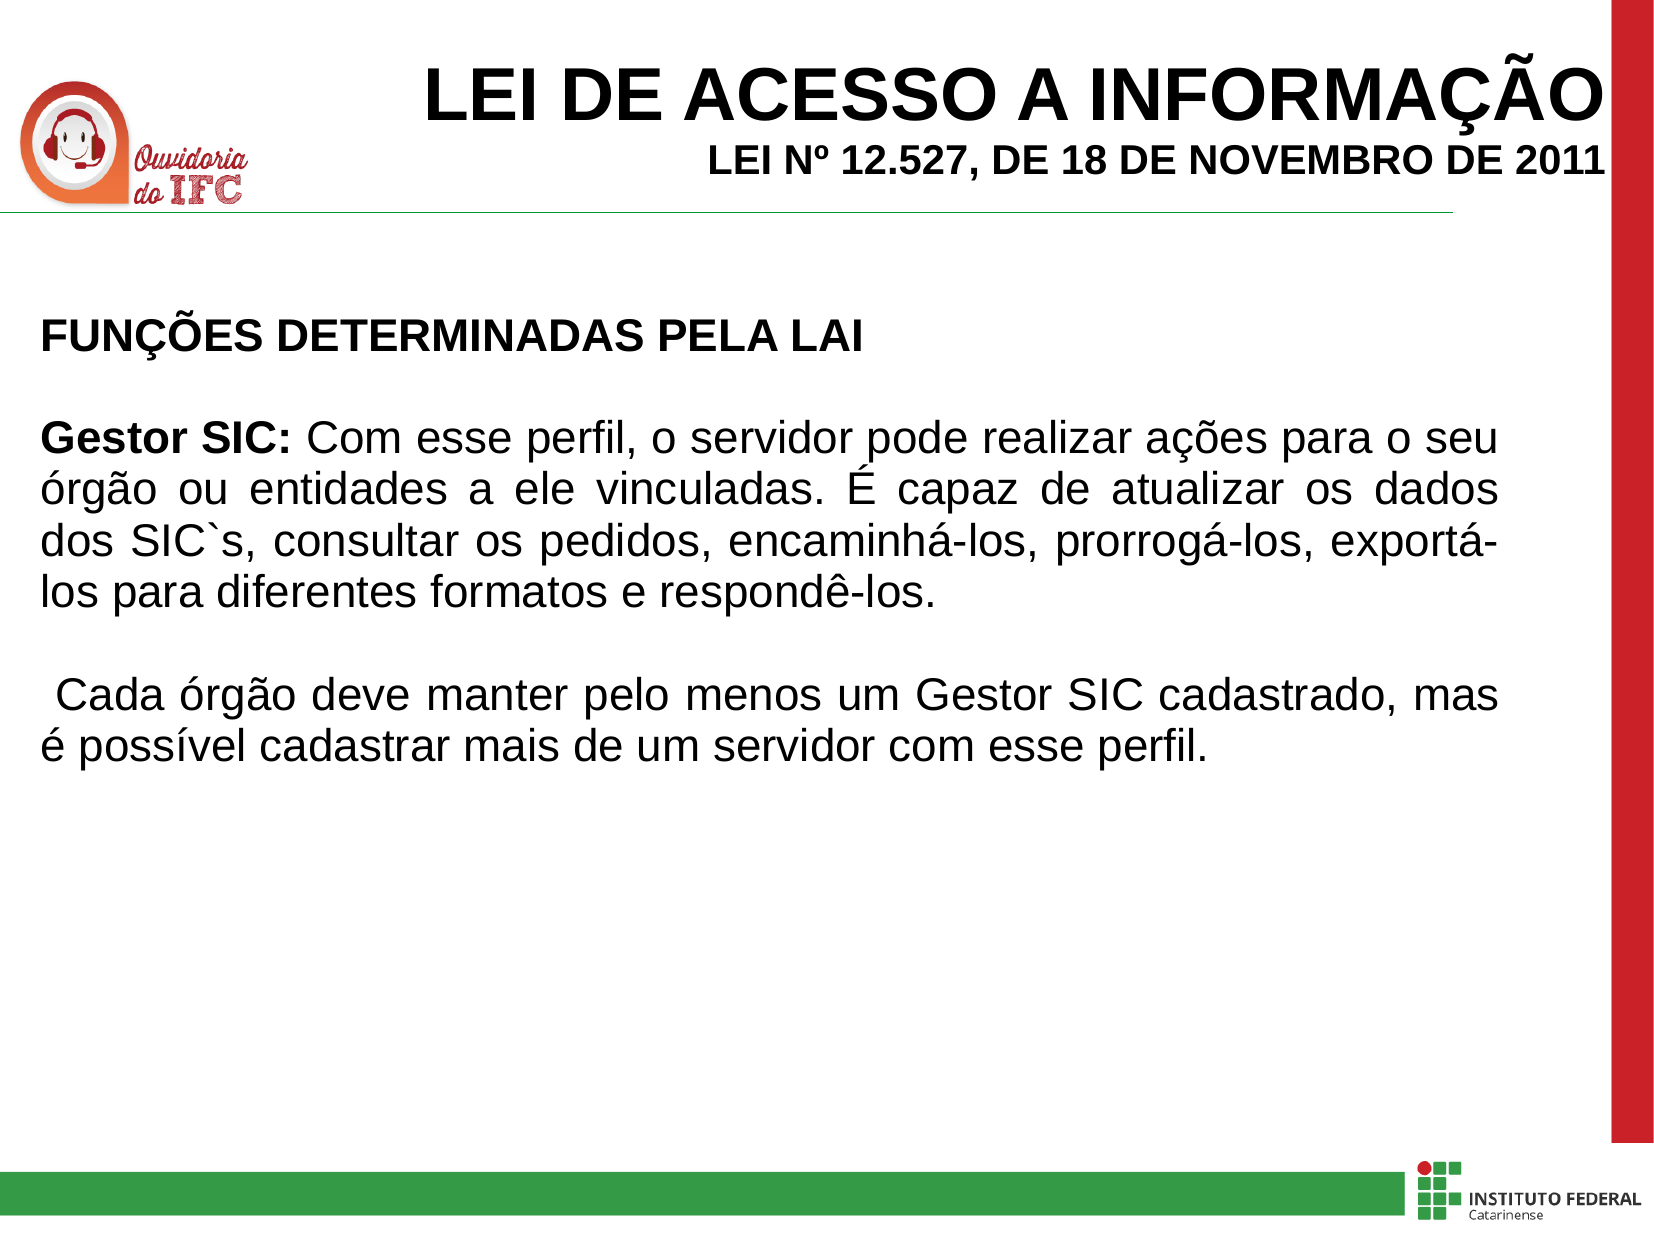

LEI DE ACESSO A INFORMAÇÃO
LEI Nº 12.527, DE 18 DE NOVEMBRO DE 2011
#
FUNÇÕES DETERMINADAS PELA LAI
Gestor SIC: Com esse perfil, o servidor pode realizar ações para o seu órgão ou entidades a ele vinculadas. É capaz de atualizar os dados dos SIC`s, consultar os pedidos, encaminhá-los, prorrogá-los, exportá-los para diferentes formatos e respondê-los.
 Cada órgão deve manter pelo menos um Gestor SIC cadastrado, mas é possível cadastrar mais de um servidor com esse perfil.